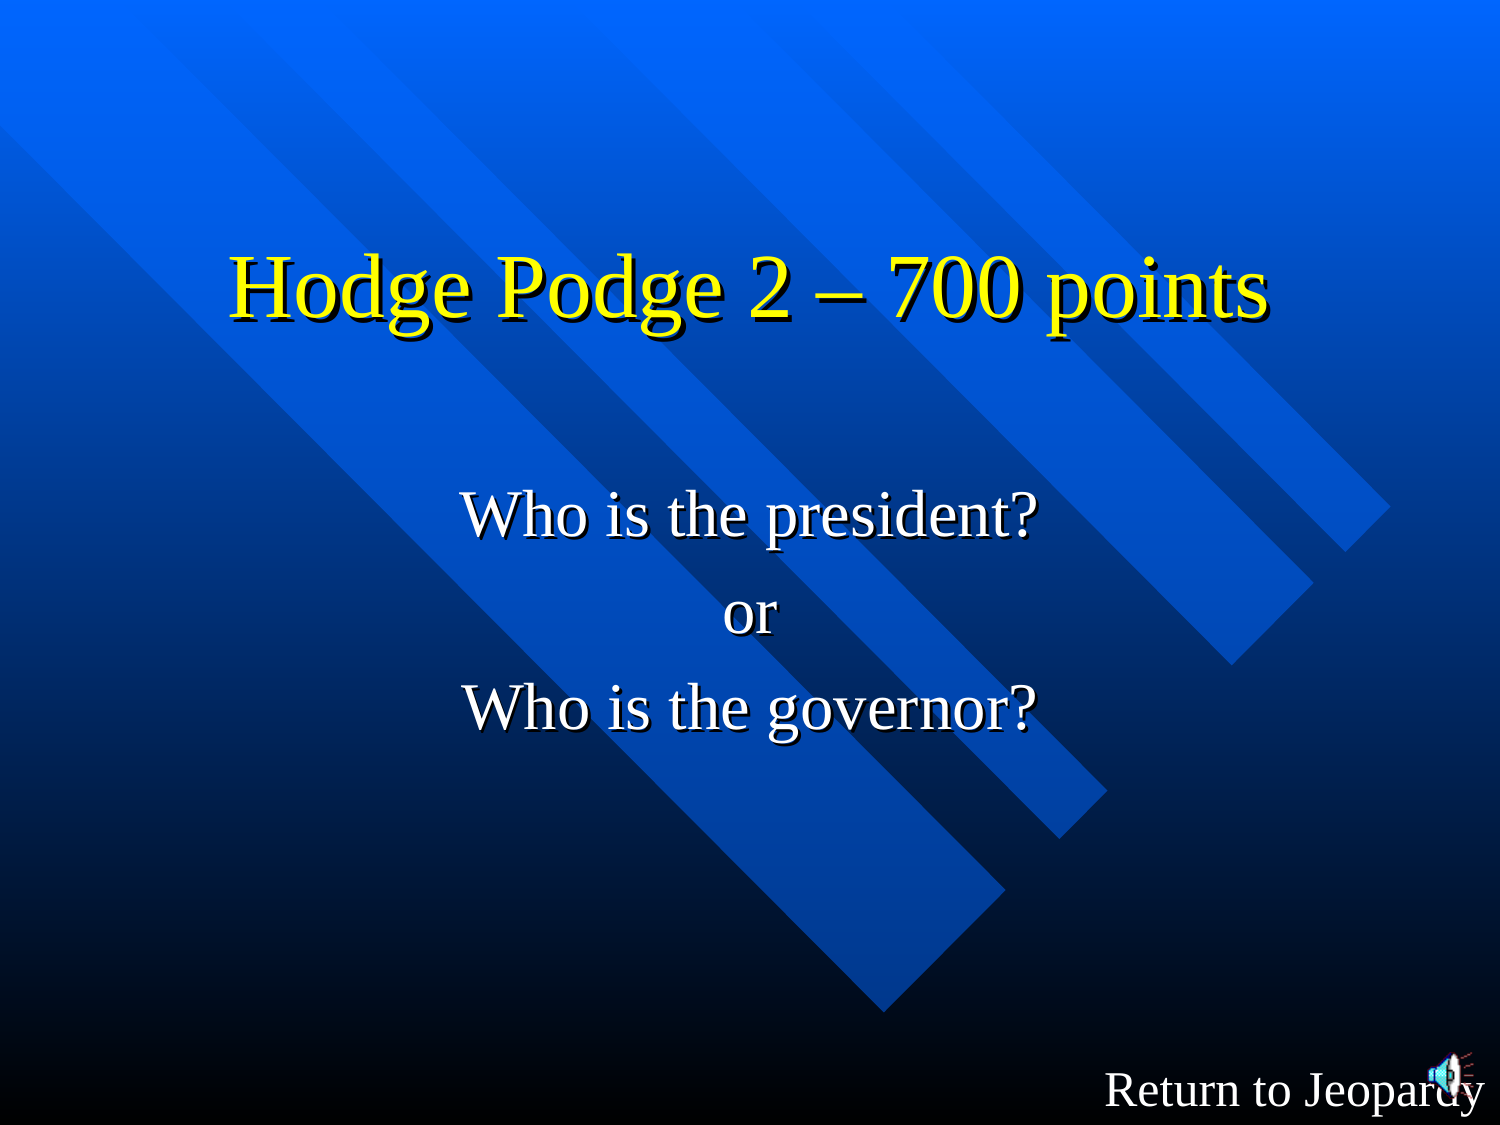

# Hodge Podge 2 – 700 points
Who is the president?
or
Who is the governor?
Return to Jeopardy